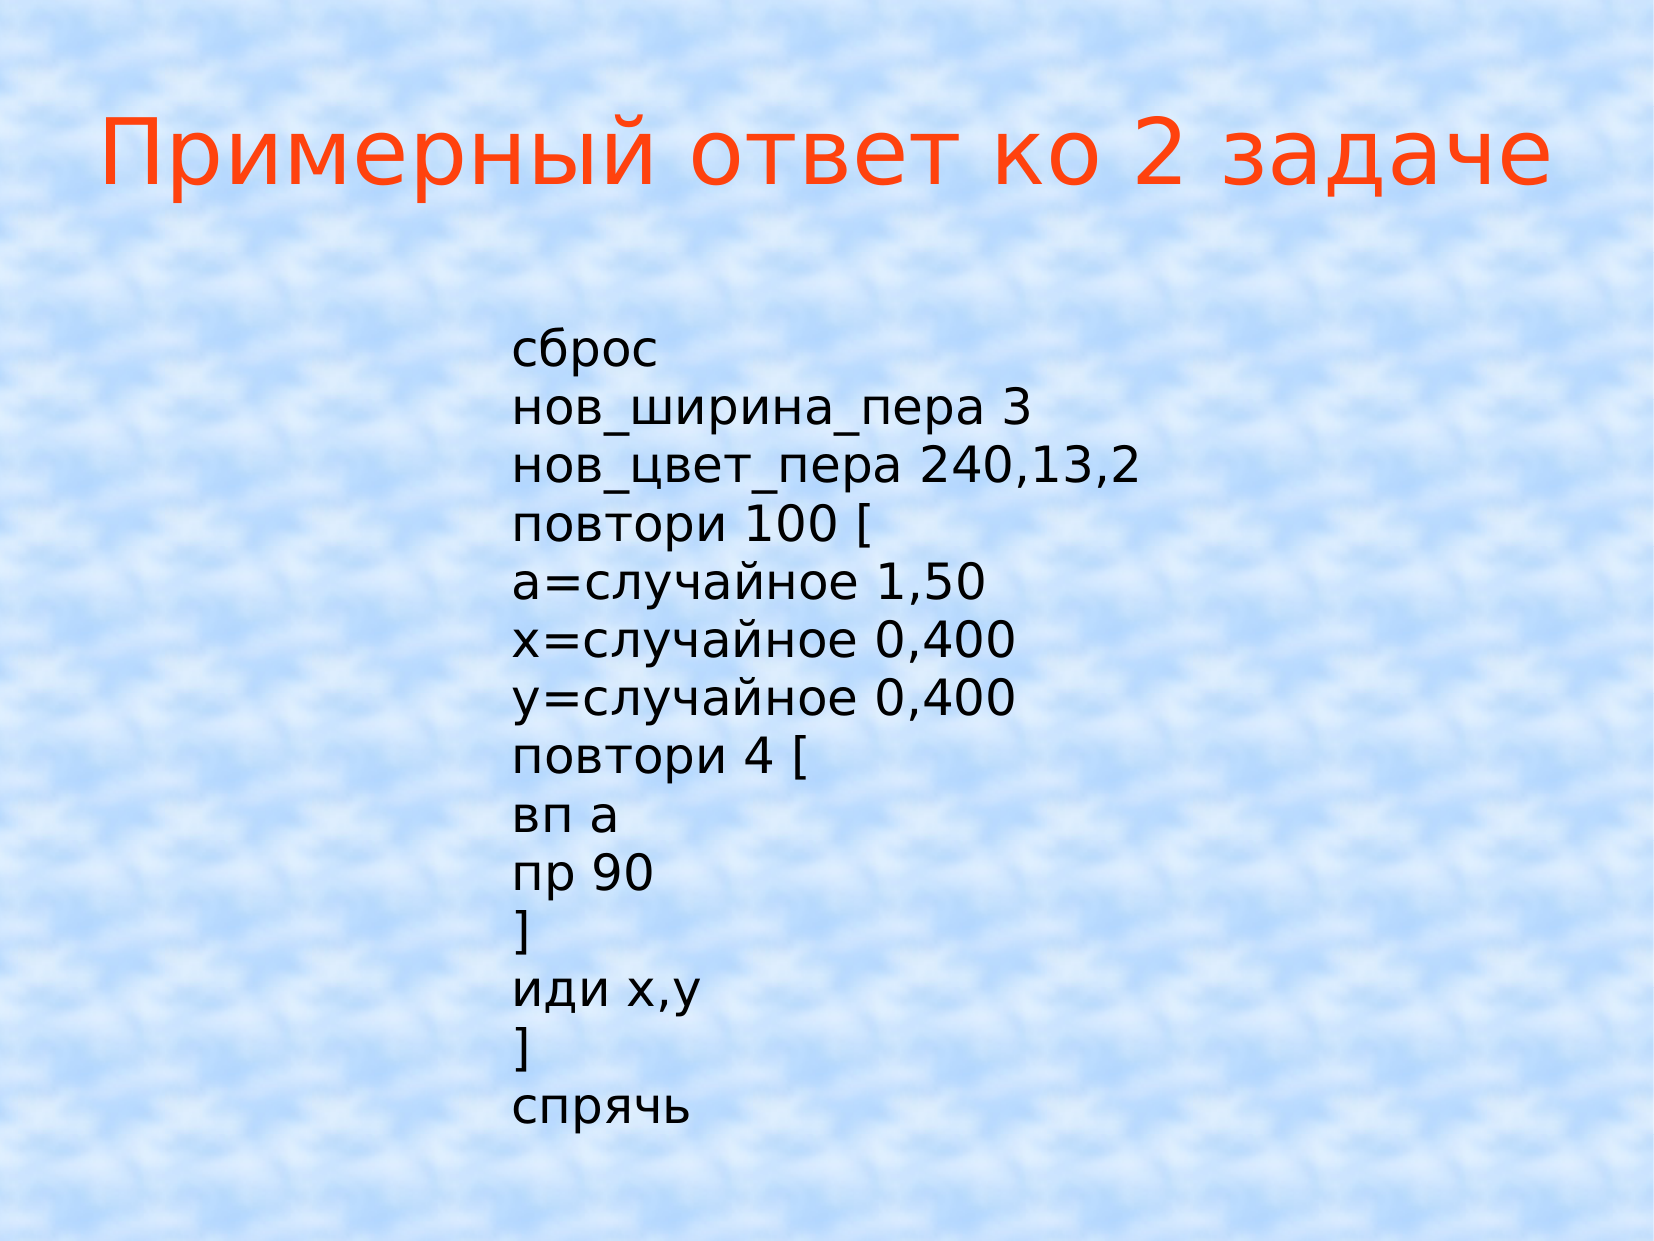

# Примерный ответ ко 2 задаче
сброс
нов_ширина_пера 3
нов_цвет_пера 240,13,2
повтори 100 [
a=случайное 1,50
x=случайное 0,400
y=случайное 0,400
повтори 4 [
вп a
пр 90
]
иди x,y
]
спрячь